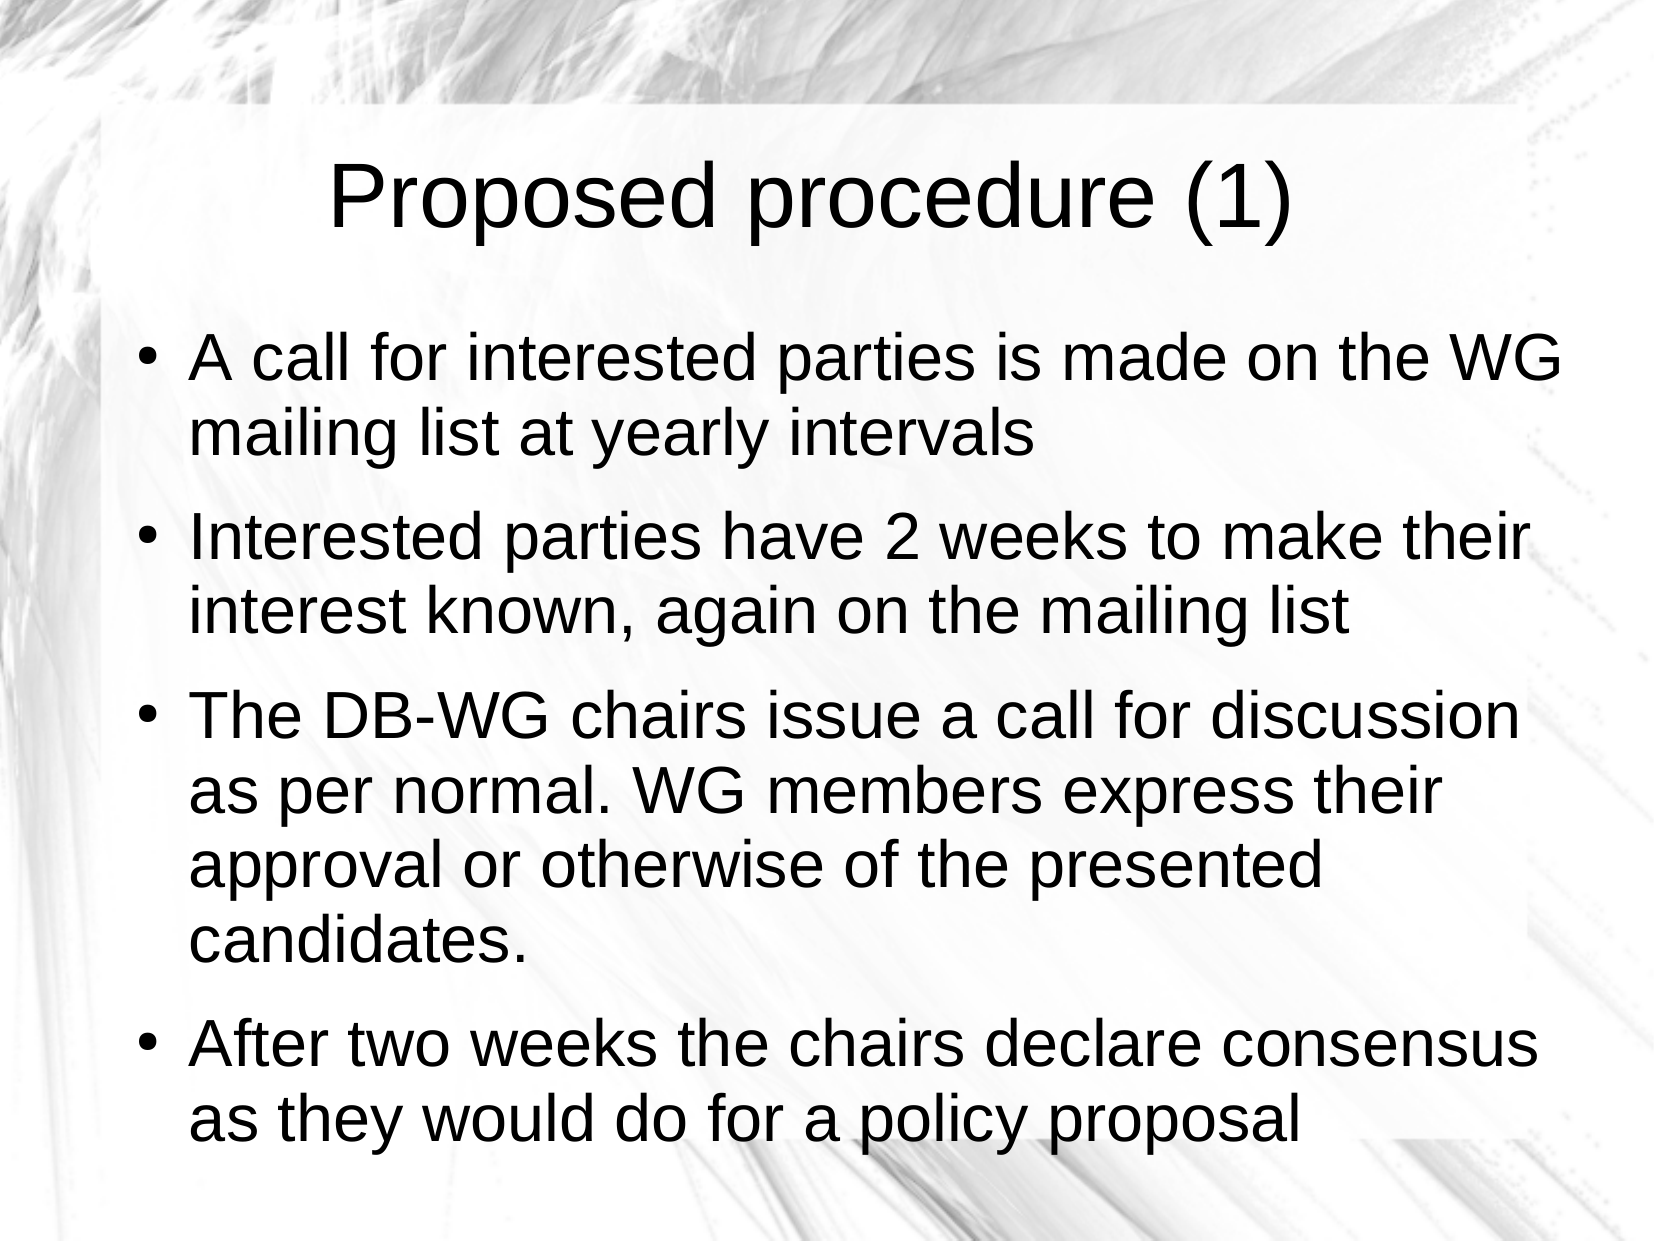

# Proposed procedure (1)
A call for interested parties is made on the WG mailing list at yearly intervals
Interested parties have 2 weeks to make their interest known, again on the mailing list
The DB-WG chairs issue a call for discussion as per normal. WG members express their approval or otherwise of the presented candidates.
After two weeks the chairs declare consensus as they would do for a policy proposal